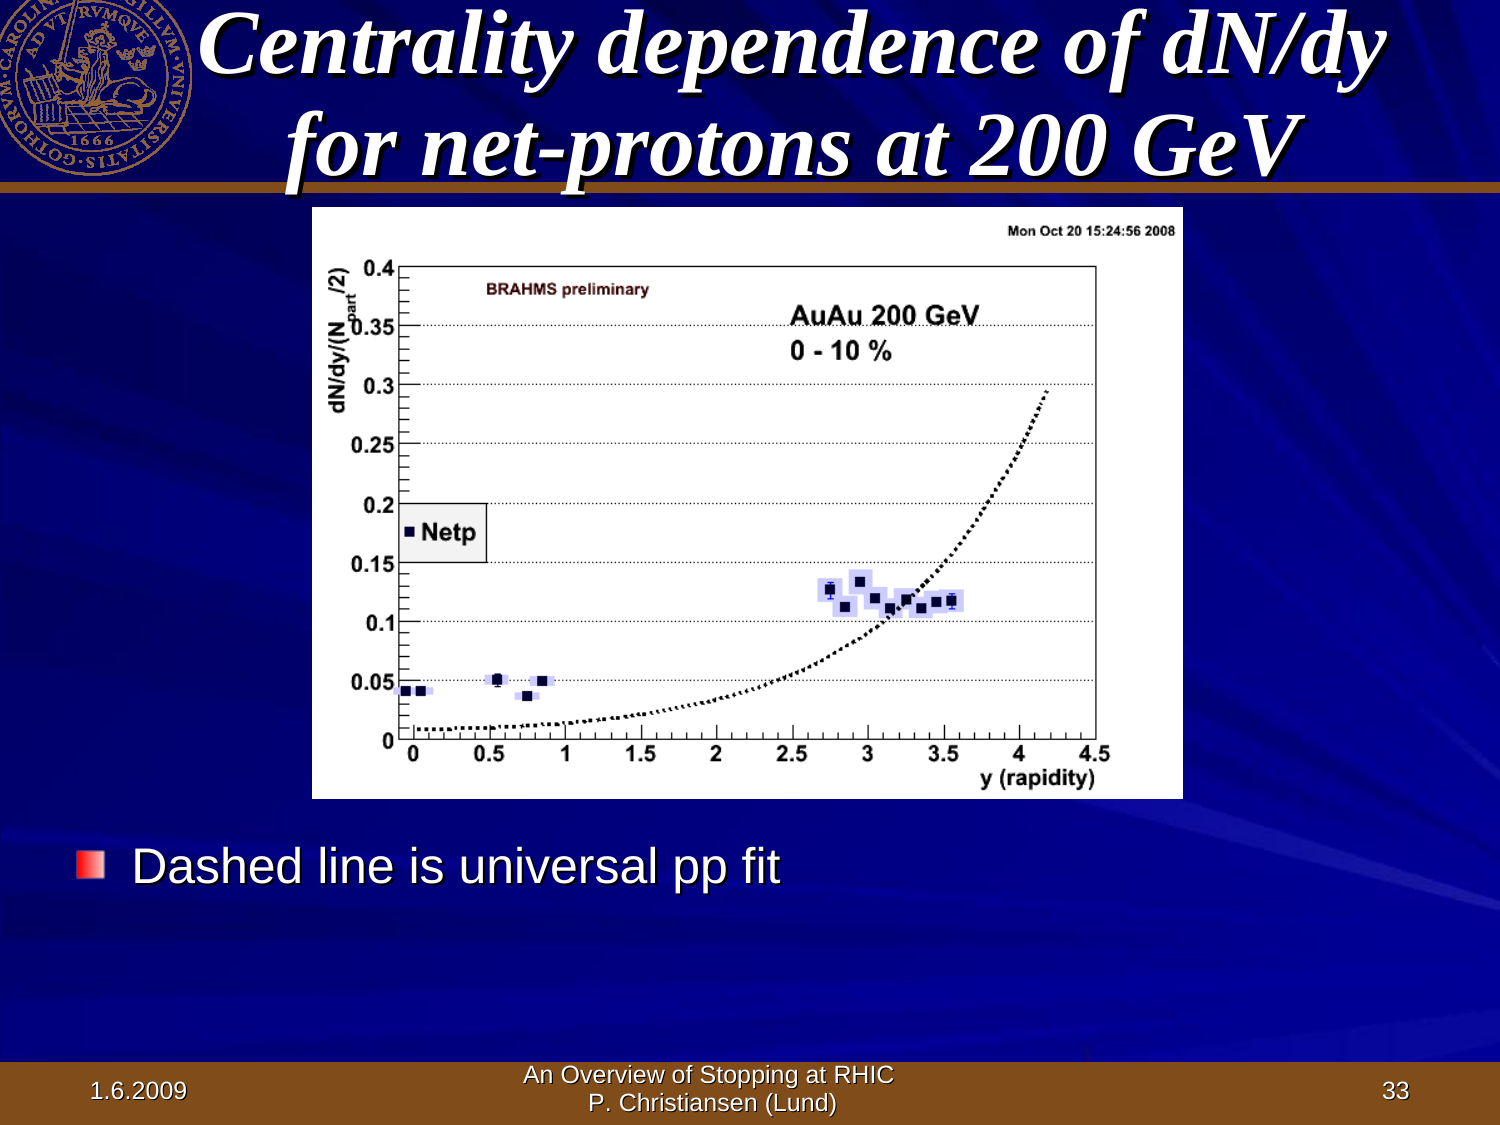

# Centrality dependence of dN/dy for net-protons at 200 GeV
Dashed line is universal pp fit
33